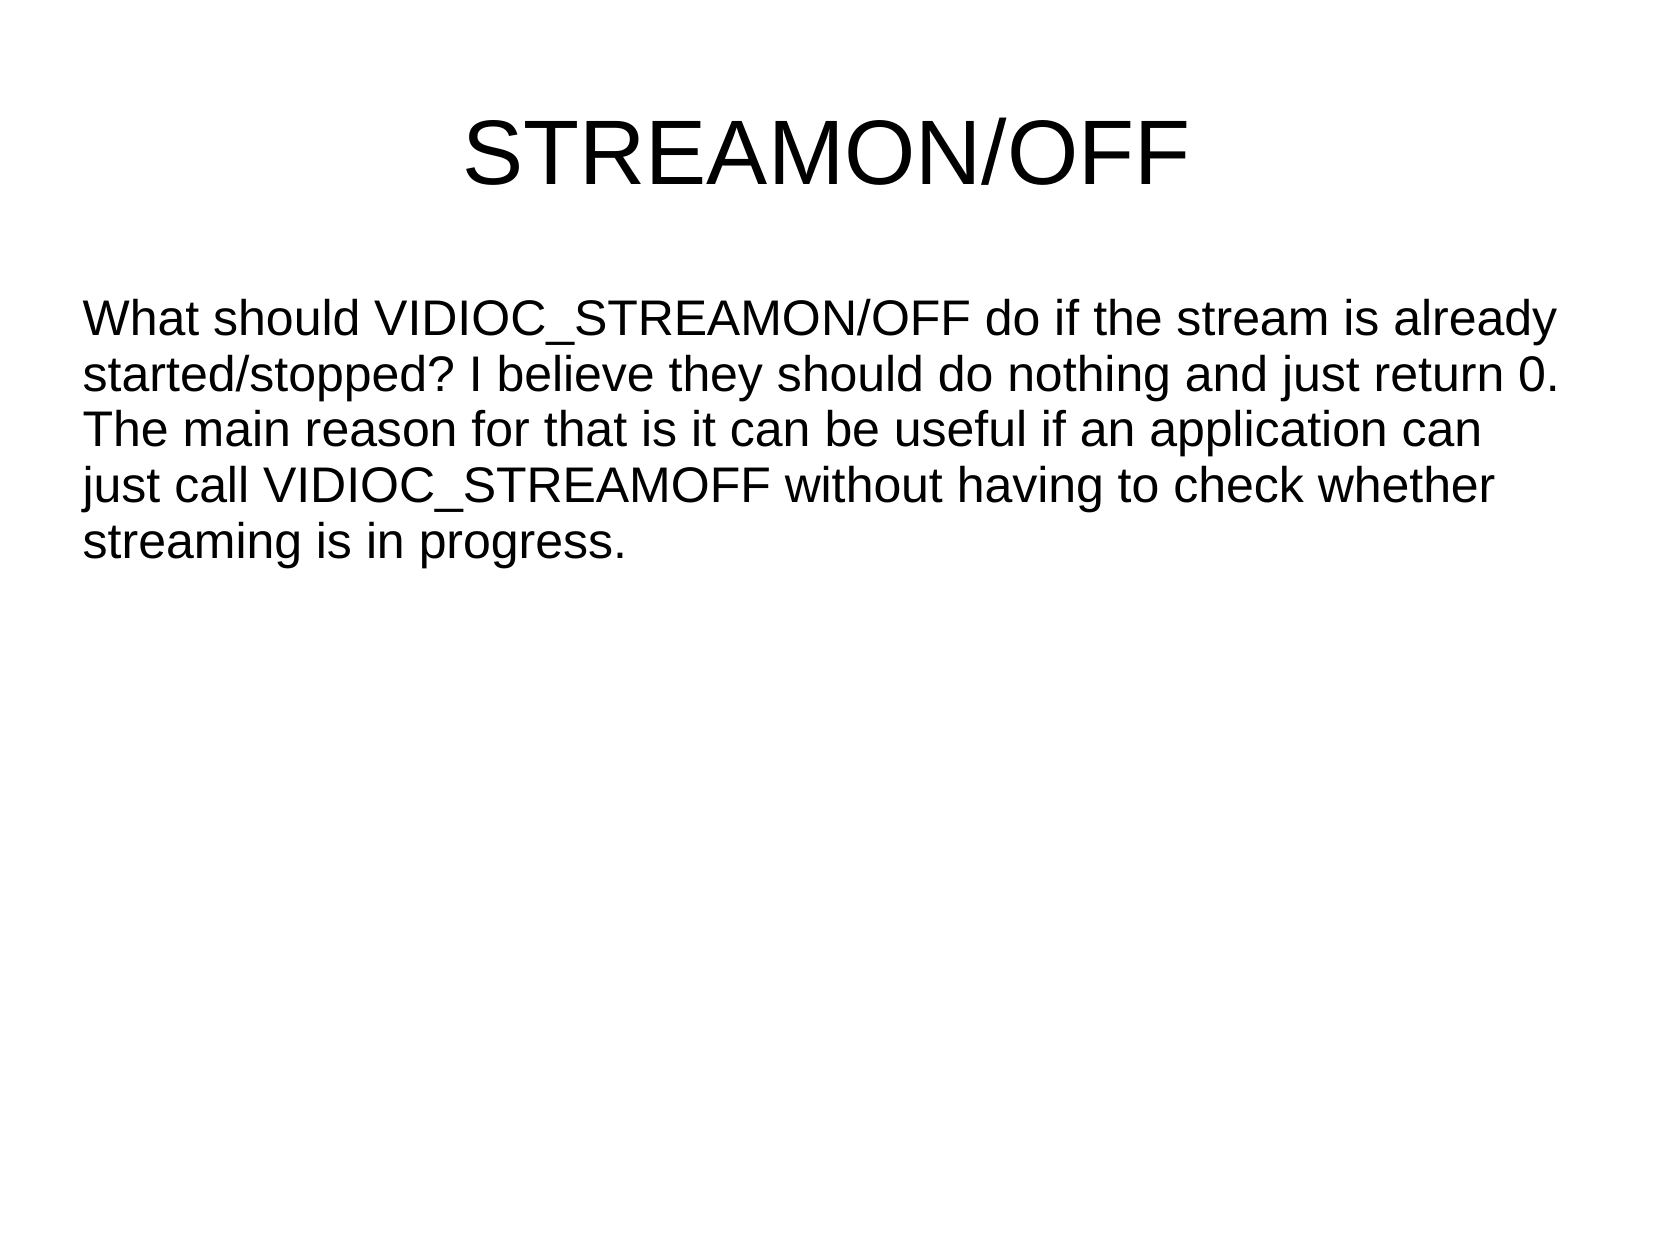

# STREAMON/OFF
What should VIDIOC_STREAMON/OFF do if the stream is already started/stopped? I believe they should do nothing and just return 0. The main reason for that is it can be useful if an application can just call VIDIOC_STREAMOFF without having to check whether streaming is in progress.